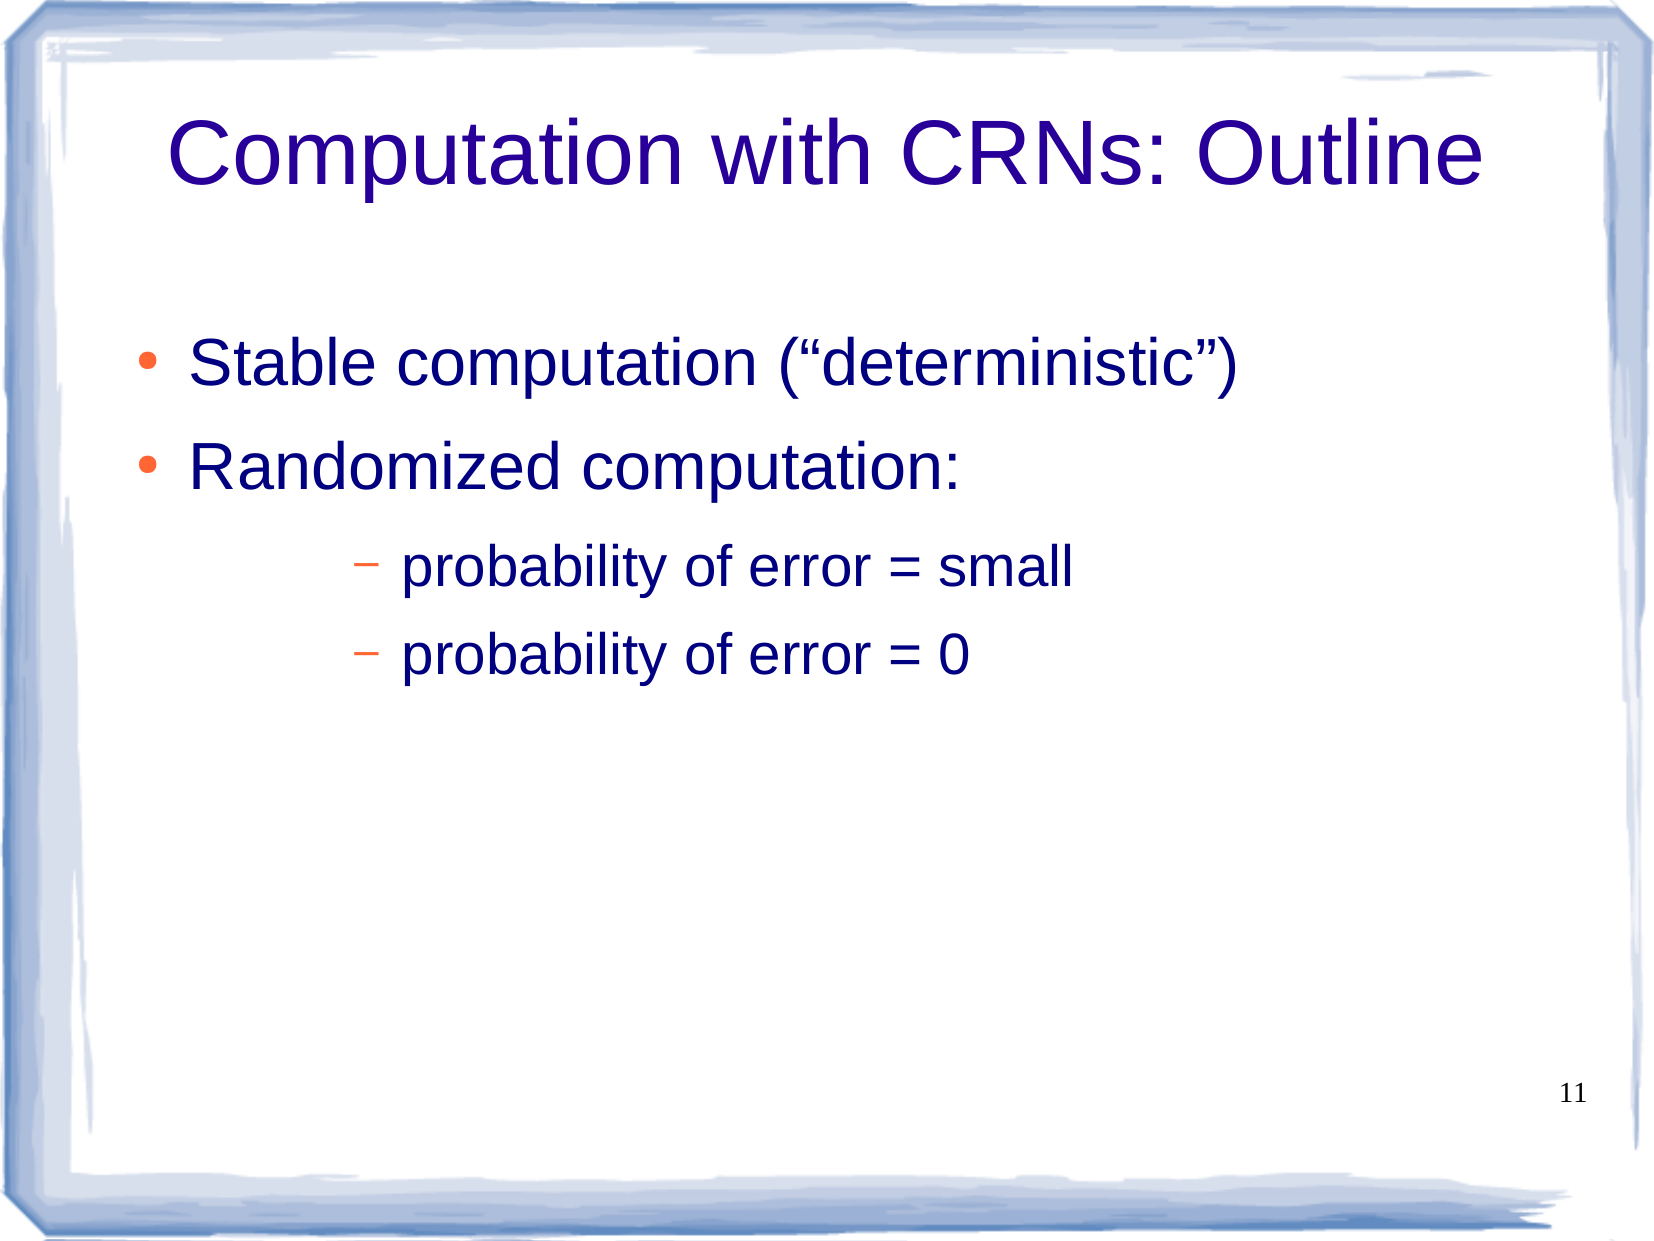

# Computation with CRNs: Outline
Stable computation (“deterministic”)
Randomized computation:
probability of error = small
probability of error = 0
11